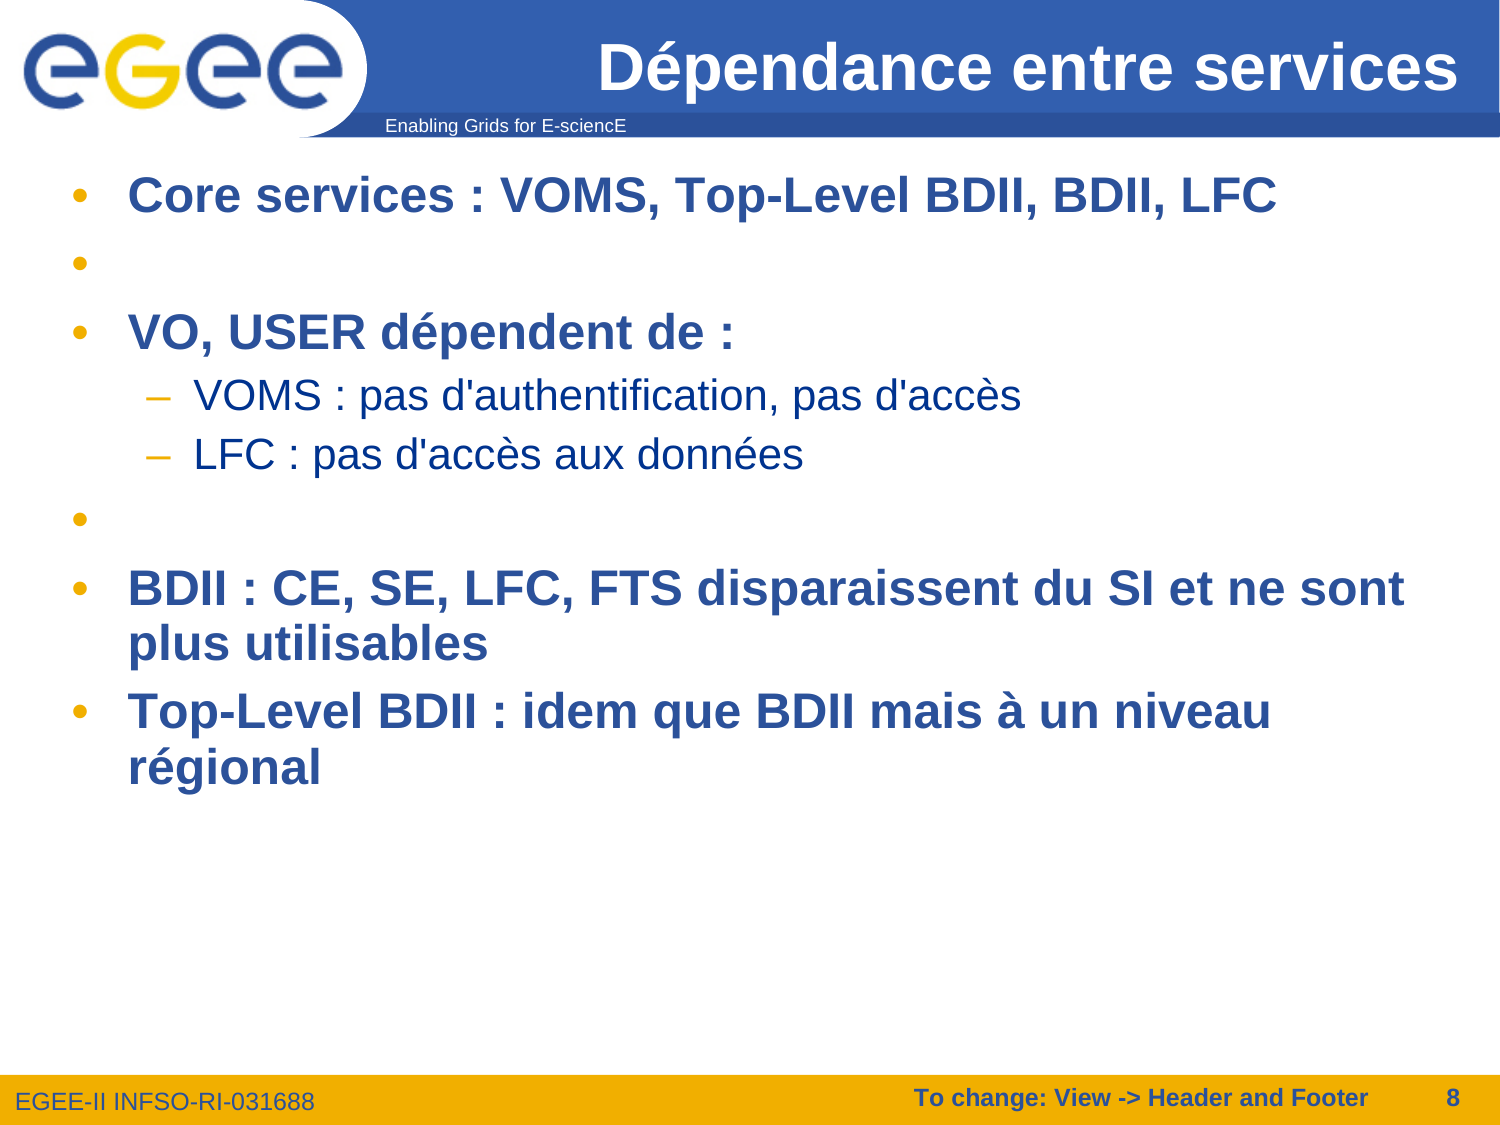

# Dépendance entre services
Core services : VOMS, Top-Level BDII, BDII, LFC
VO, USER dépendent de :
VOMS : pas d'authentification, pas d'accès
LFC : pas d'accès aux données
BDII : CE, SE, LFC, FTS disparaissent du SI et ne sont plus utilisables
Top-Level BDII : idem que BDII mais à un niveau régional
To change: View -> Header and Footer
8